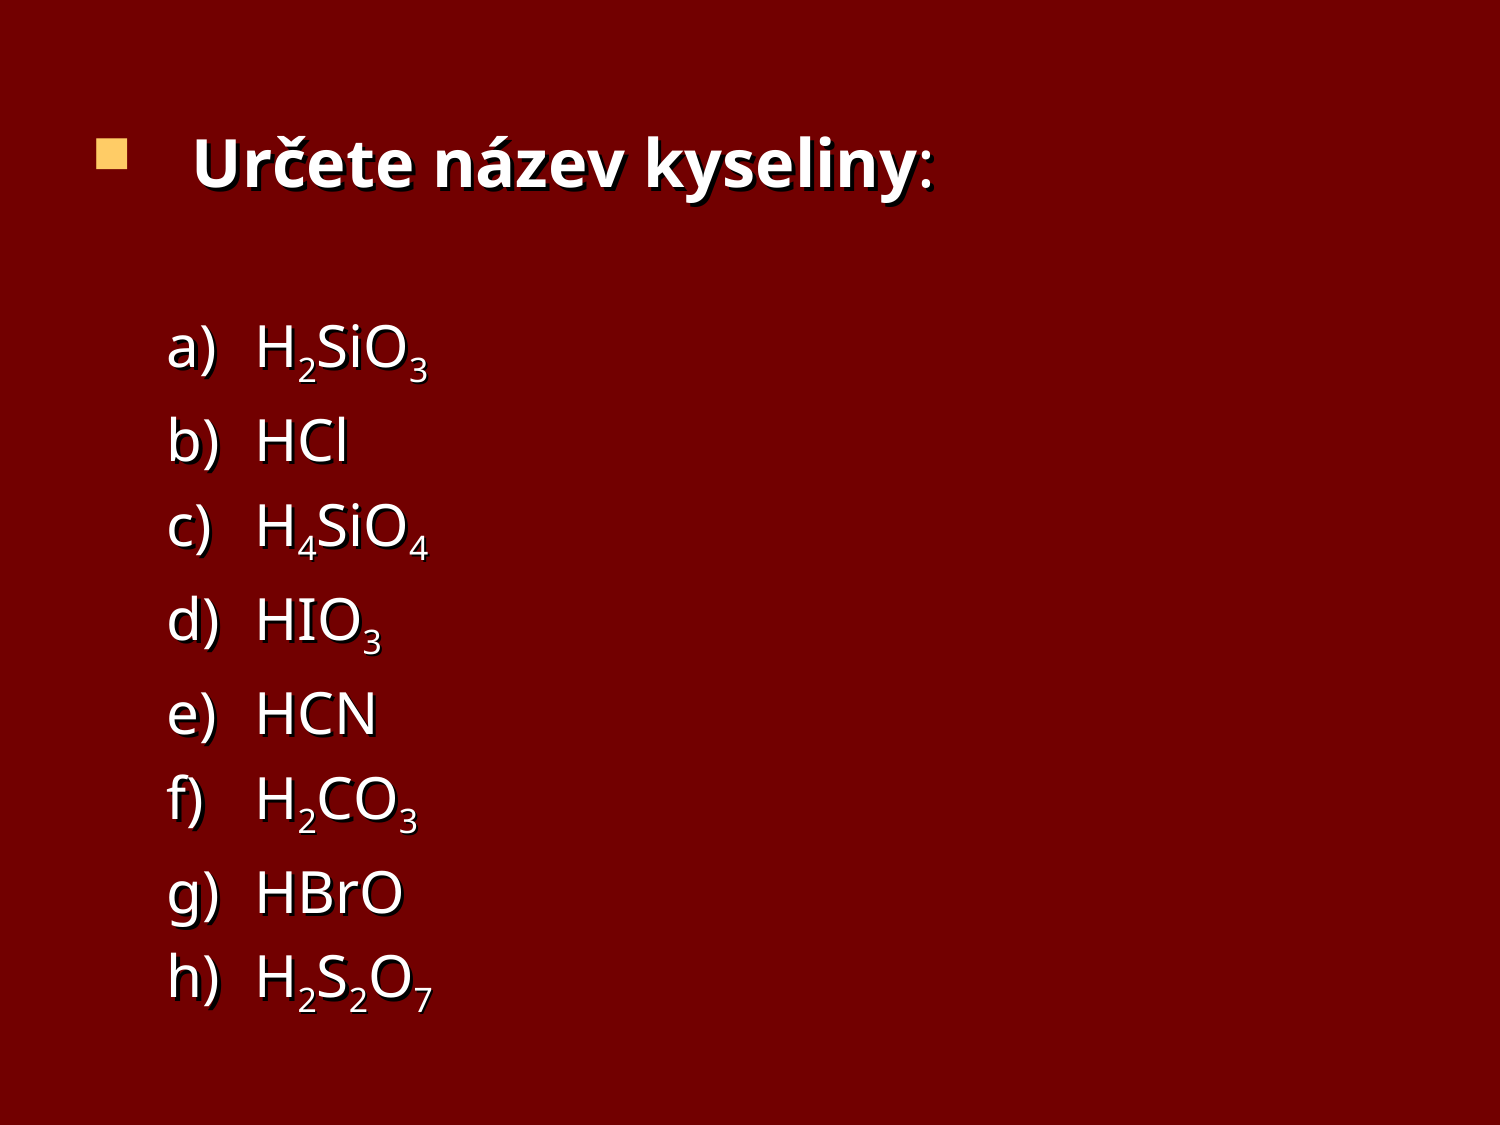

#
Určete název kyseliny:
H2SiO3
HCl
H4SiO4
HIO3
HCN
H2CO3
HBrO
H2S2O7